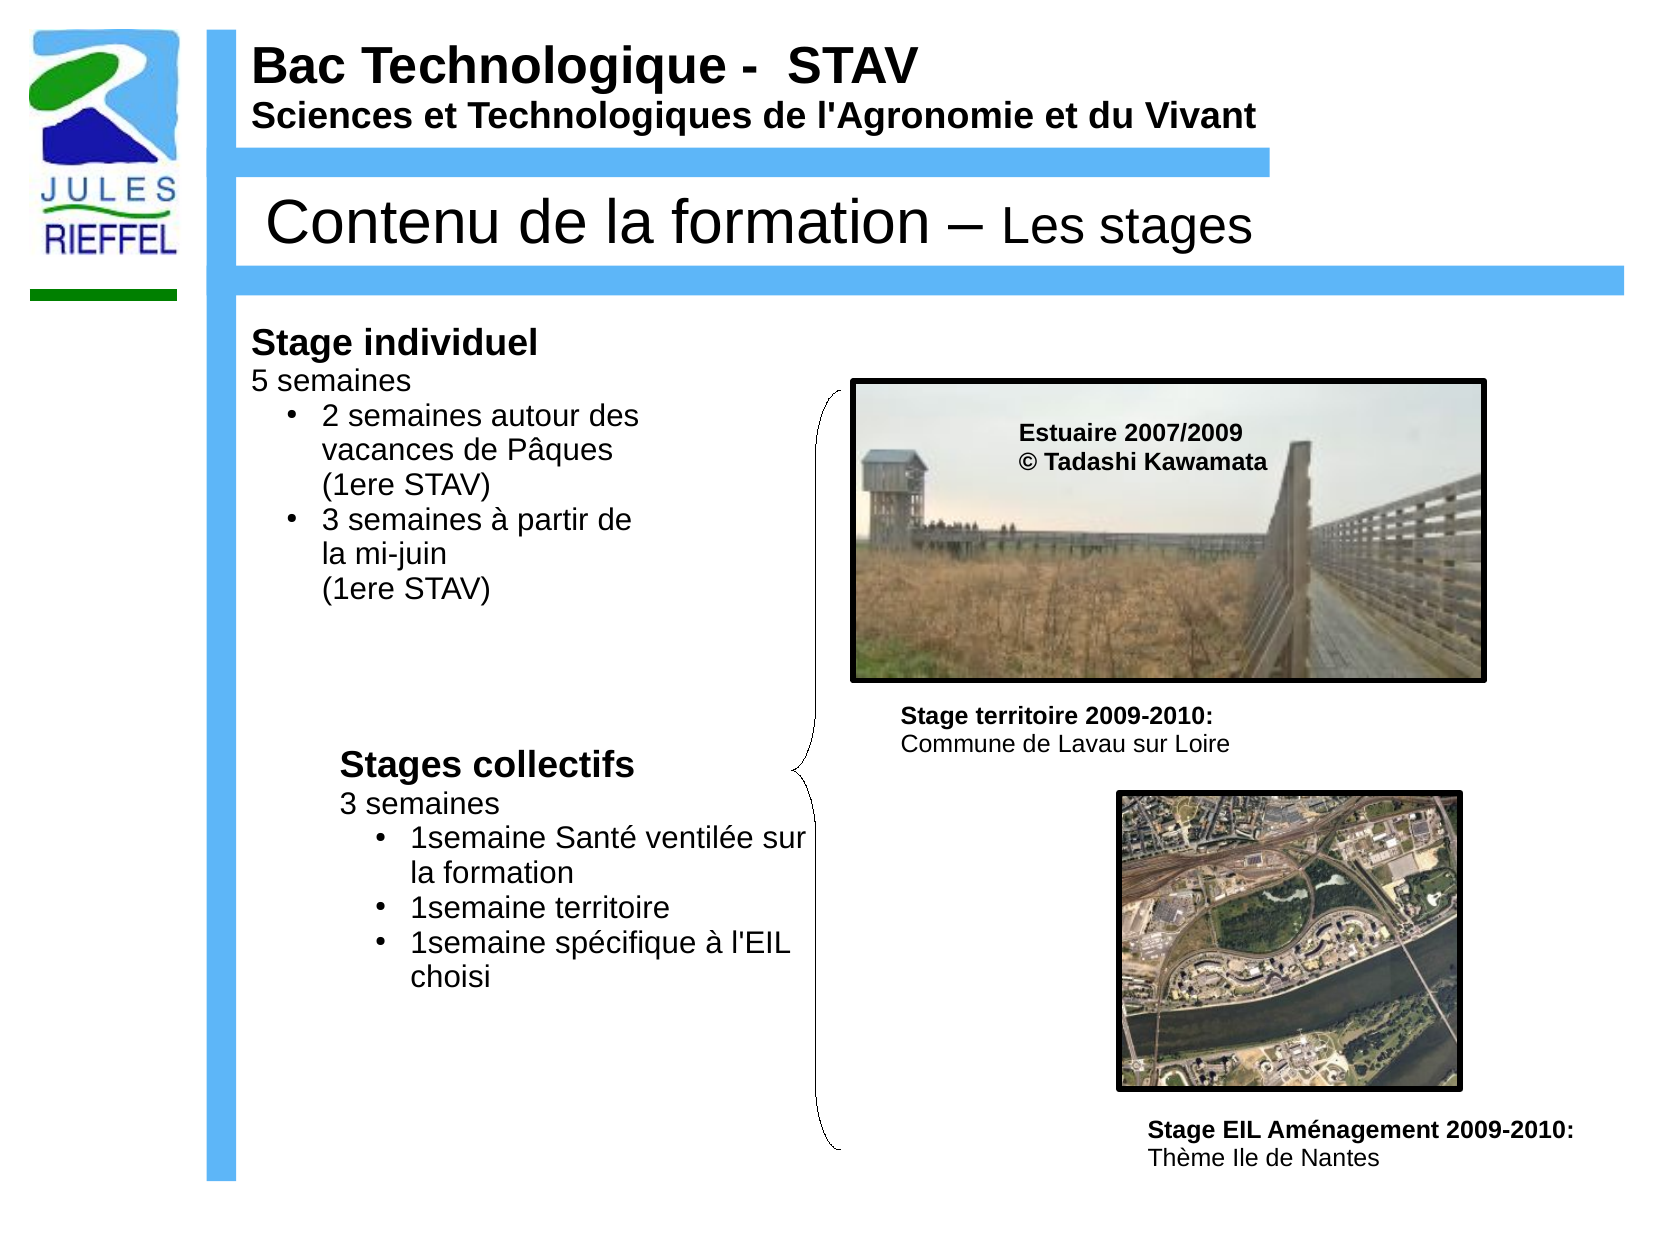

# Contenu de la formation – Les stages
Stage individuel
5 semaines
2 semaines autour des vacances de Pâques
(1ere STAV)
3 semaines à partir de la mi-juin
(1ere STAV)
Stage territoire 2009-2010:
Commune de Lavau sur Loire
Stages collectifs
3 semaines
1semaine Santé ventilée sur la formation
1semaine territoire
1semaine spécifique à l'EIL choisi
Stage EIL Aménagement 2009-2010:
Thème Ile de Nantes
Estuaire 2007/2009
© Tadashi Kawamata